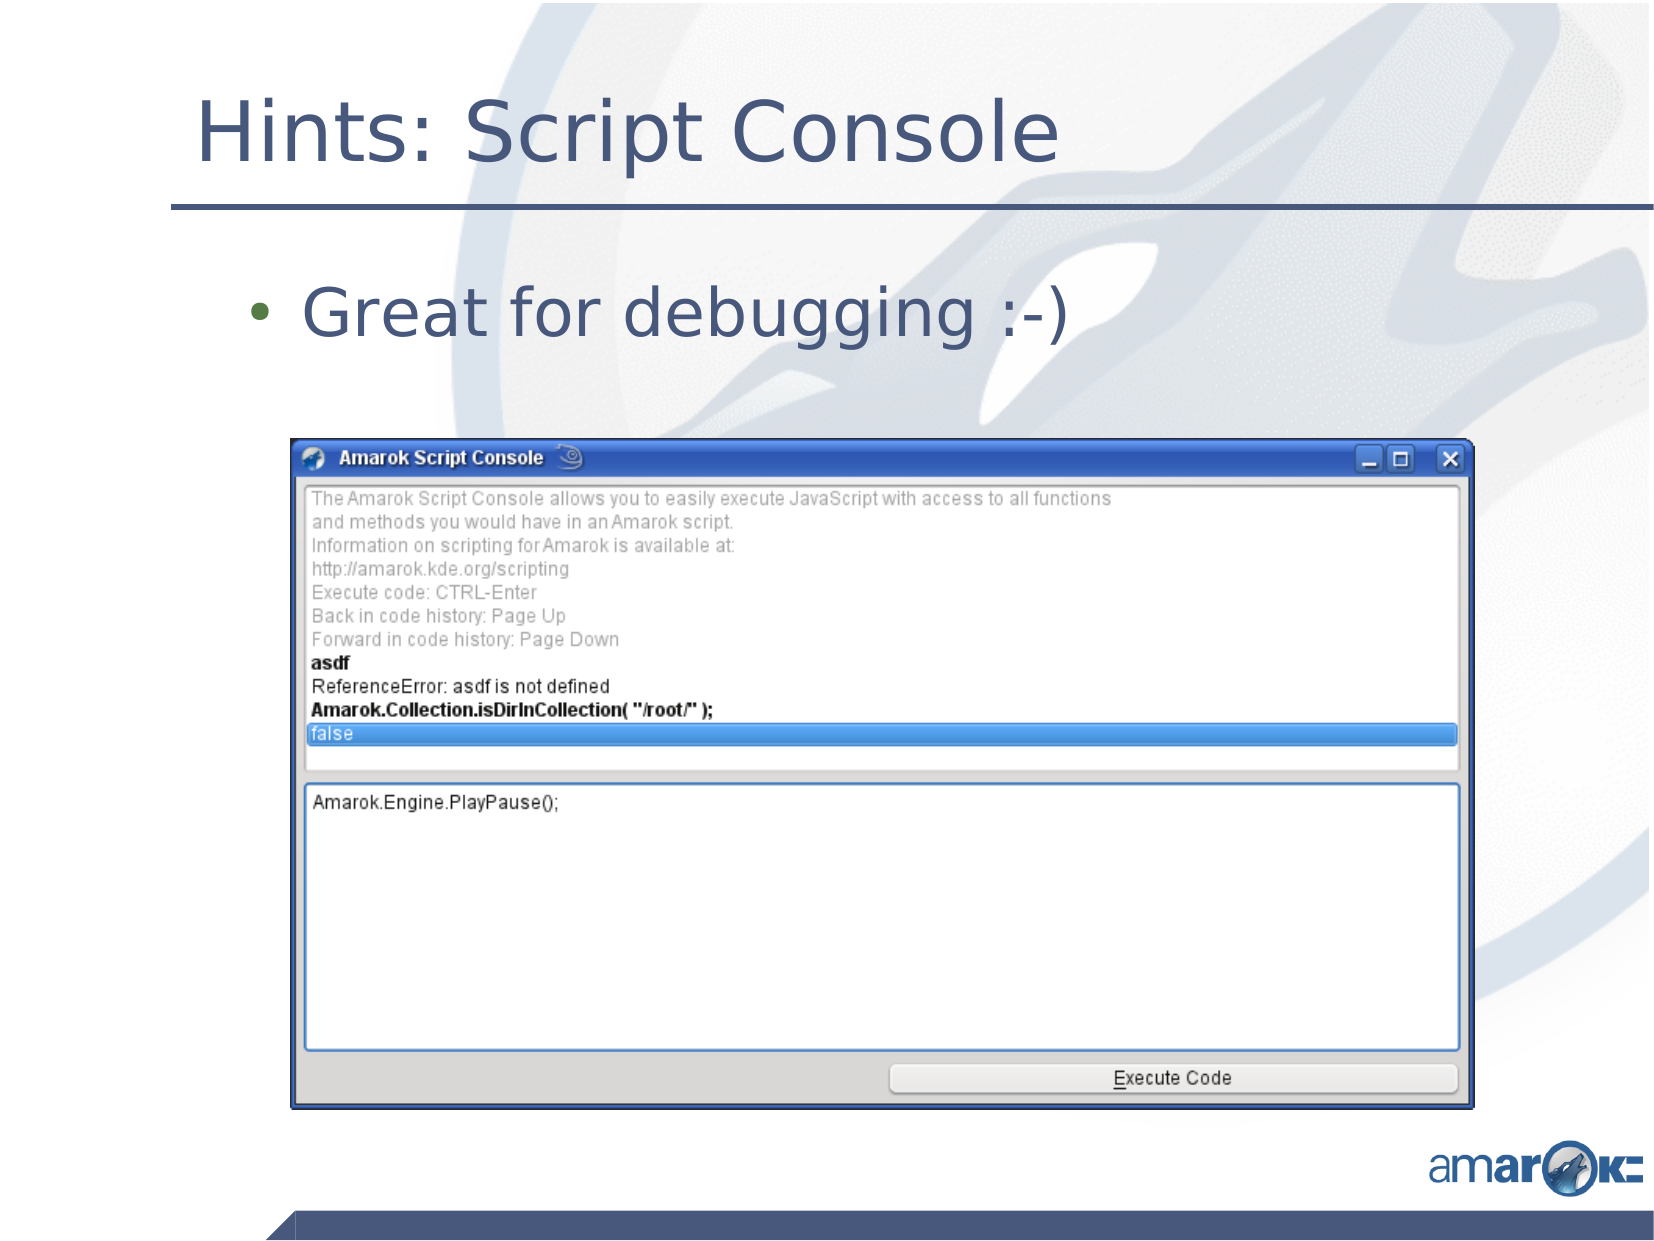

# Hints: Script Console
Great for debugging :-)